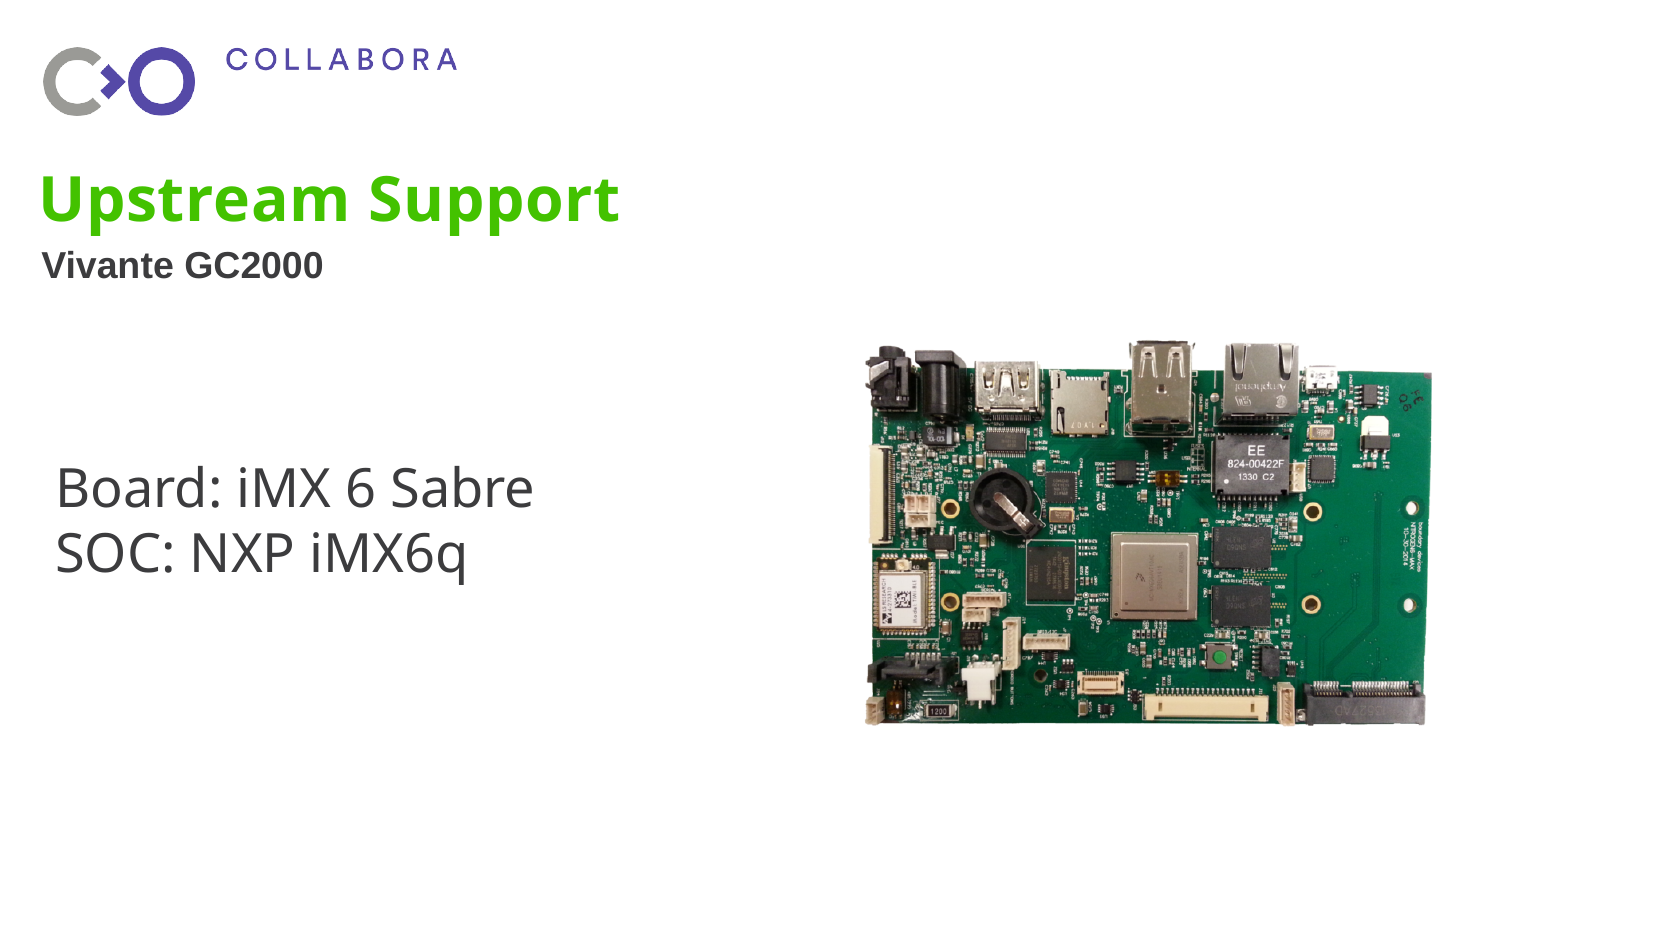

# Upstream Support
Vivante GC2000
Board: iMX 6 Sabre
SOC: NXP iMX6q